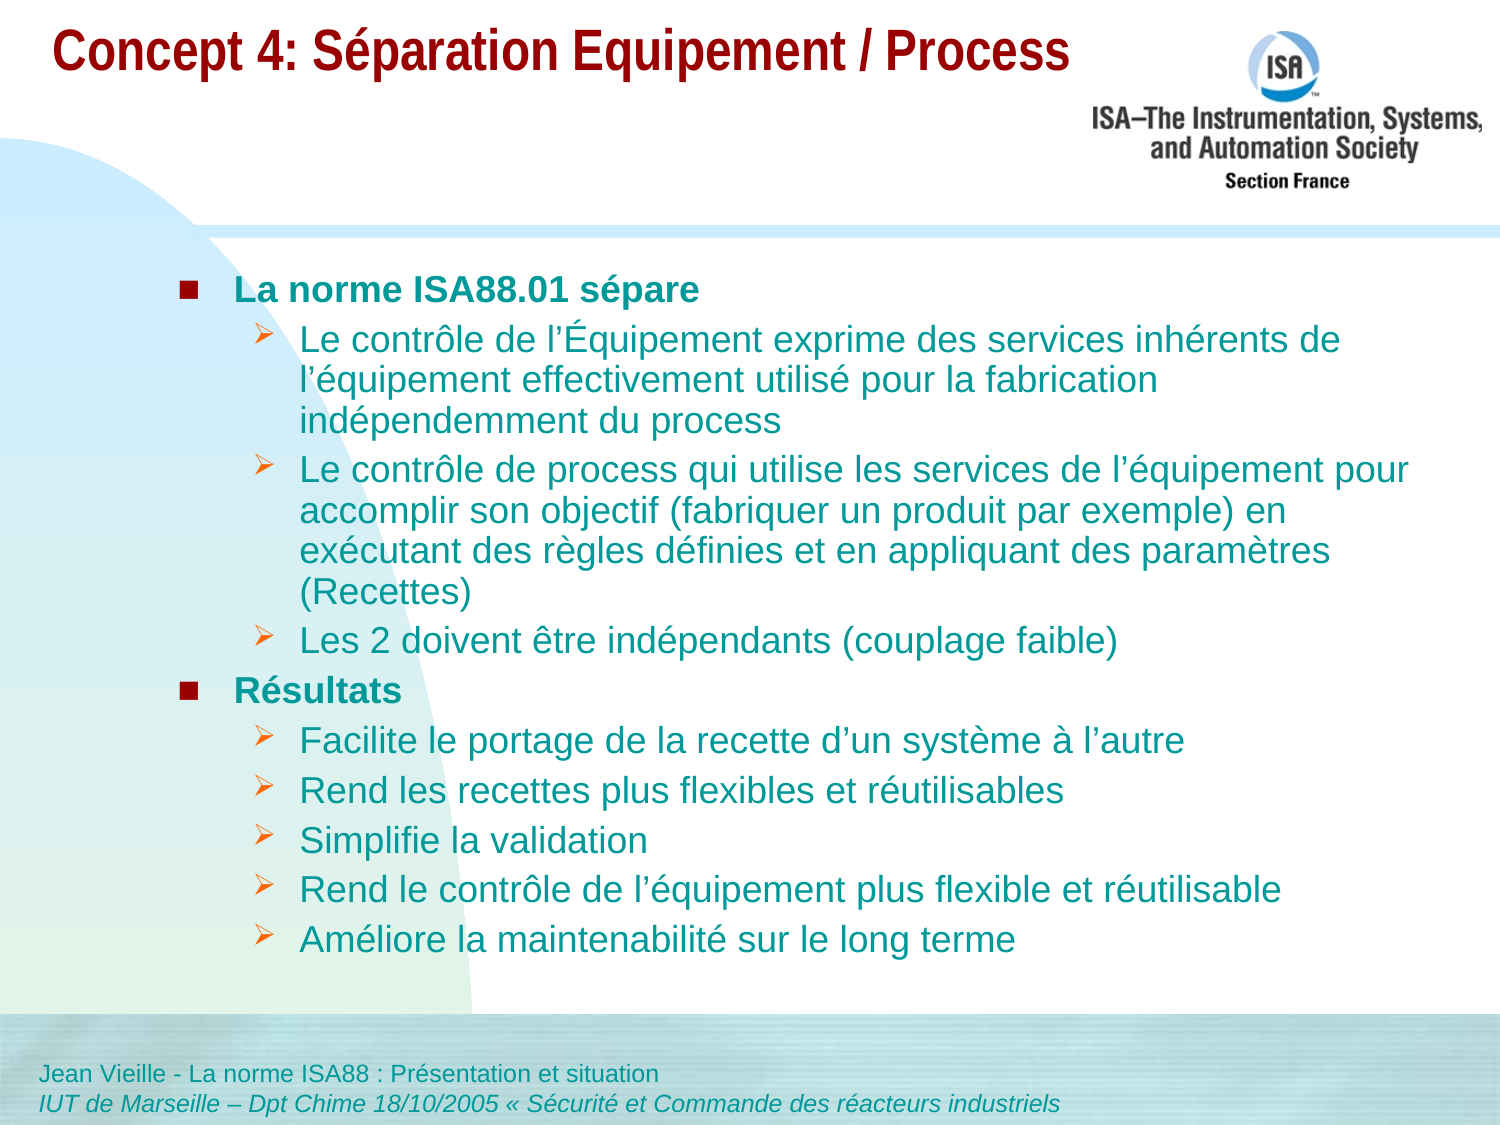

# Concept 4: Séparation Equipement / Process
La norme ISA88.01 sépare
Le contrôle de l’Équipement exprime des services inhérents de l’équipement effectivement utilisé pour la fabrication indépendemment du process
Le contrôle de process qui utilise les services de l’équipement pour accomplir son objectif (fabriquer un produit par exemple) en exécutant des règles définies et en appliquant des paramètres (Recettes)
Les 2 doivent être indépendants (couplage faible)
Résultats
Facilite le portage de la recette d’un système à l’autre
Rend les recettes plus flexibles et réutilisables
Simplifie la validation
Rend le contrôle de l’équipement plus flexible et réutilisable
Améliore la maintenabilité sur le long terme